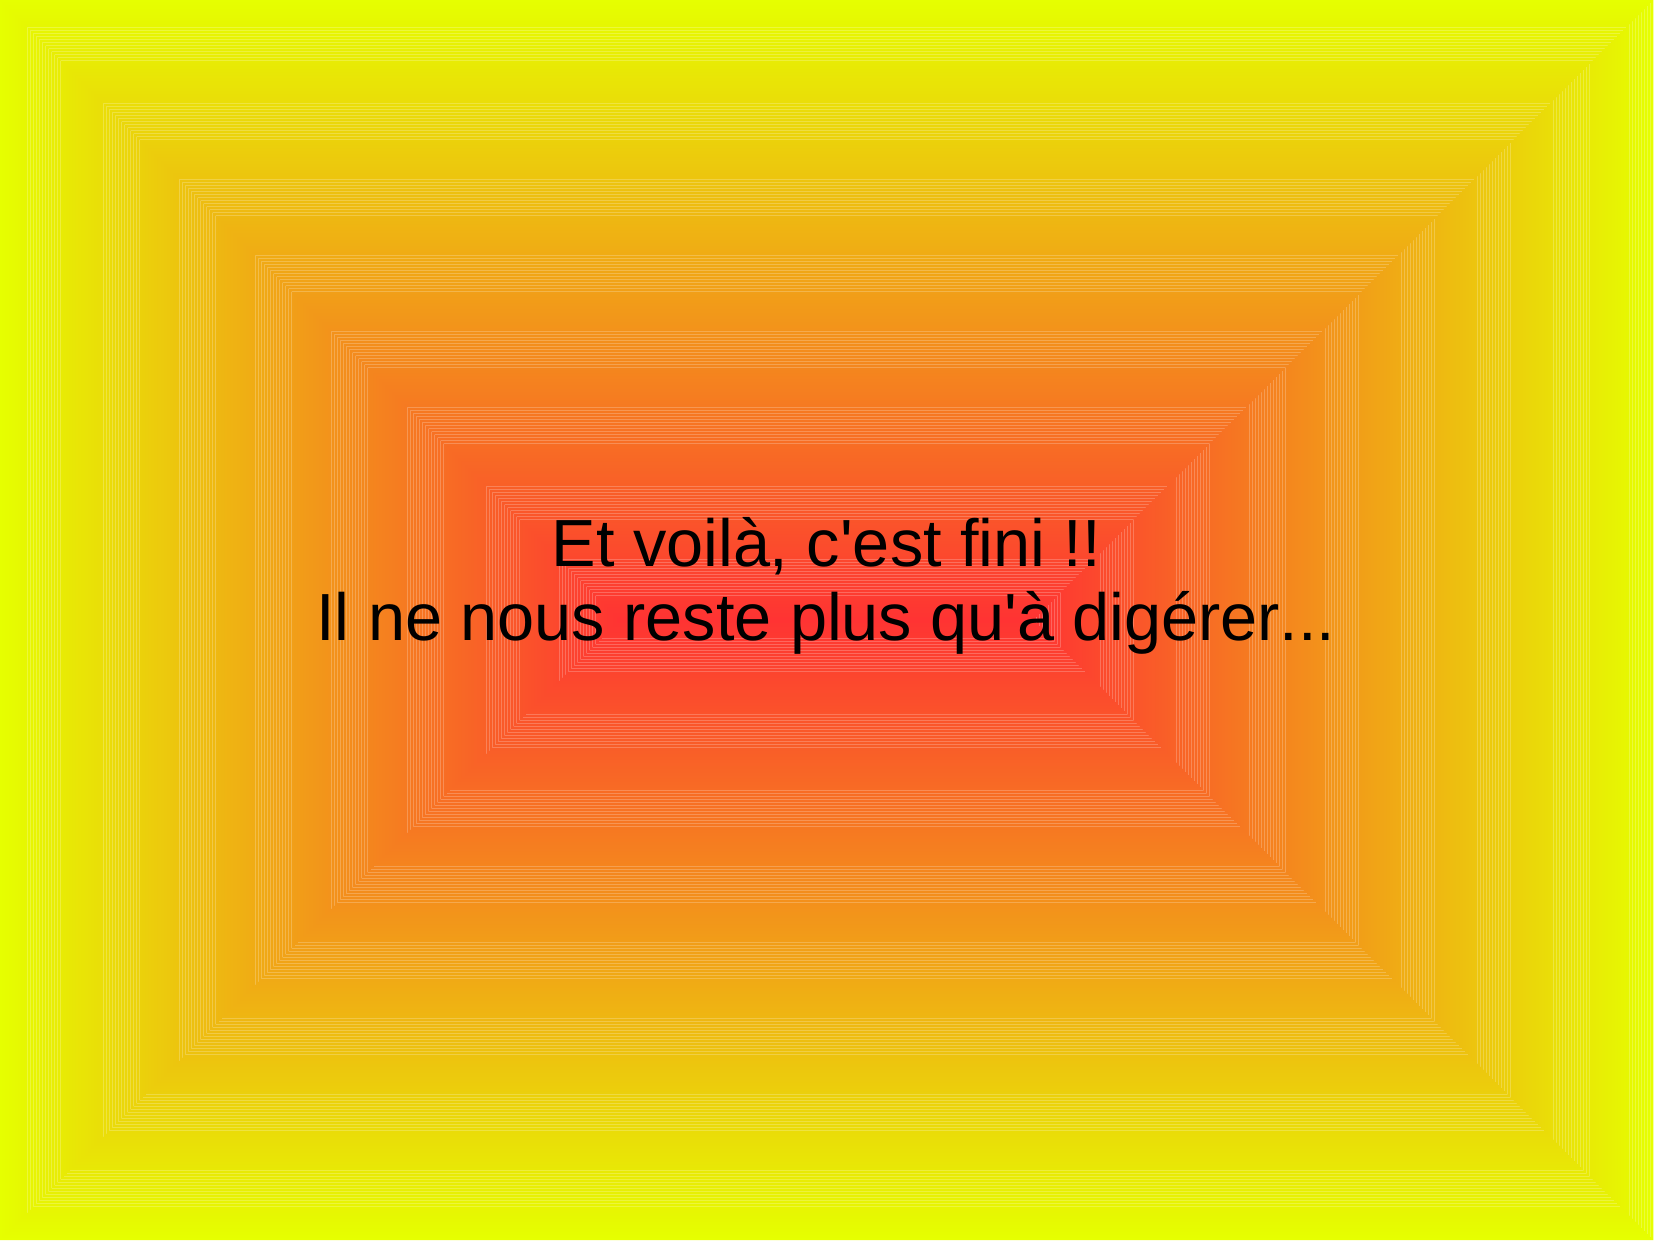

Et voilà, c'est fini !!
Il ne nous reste plus qu'à digérer...